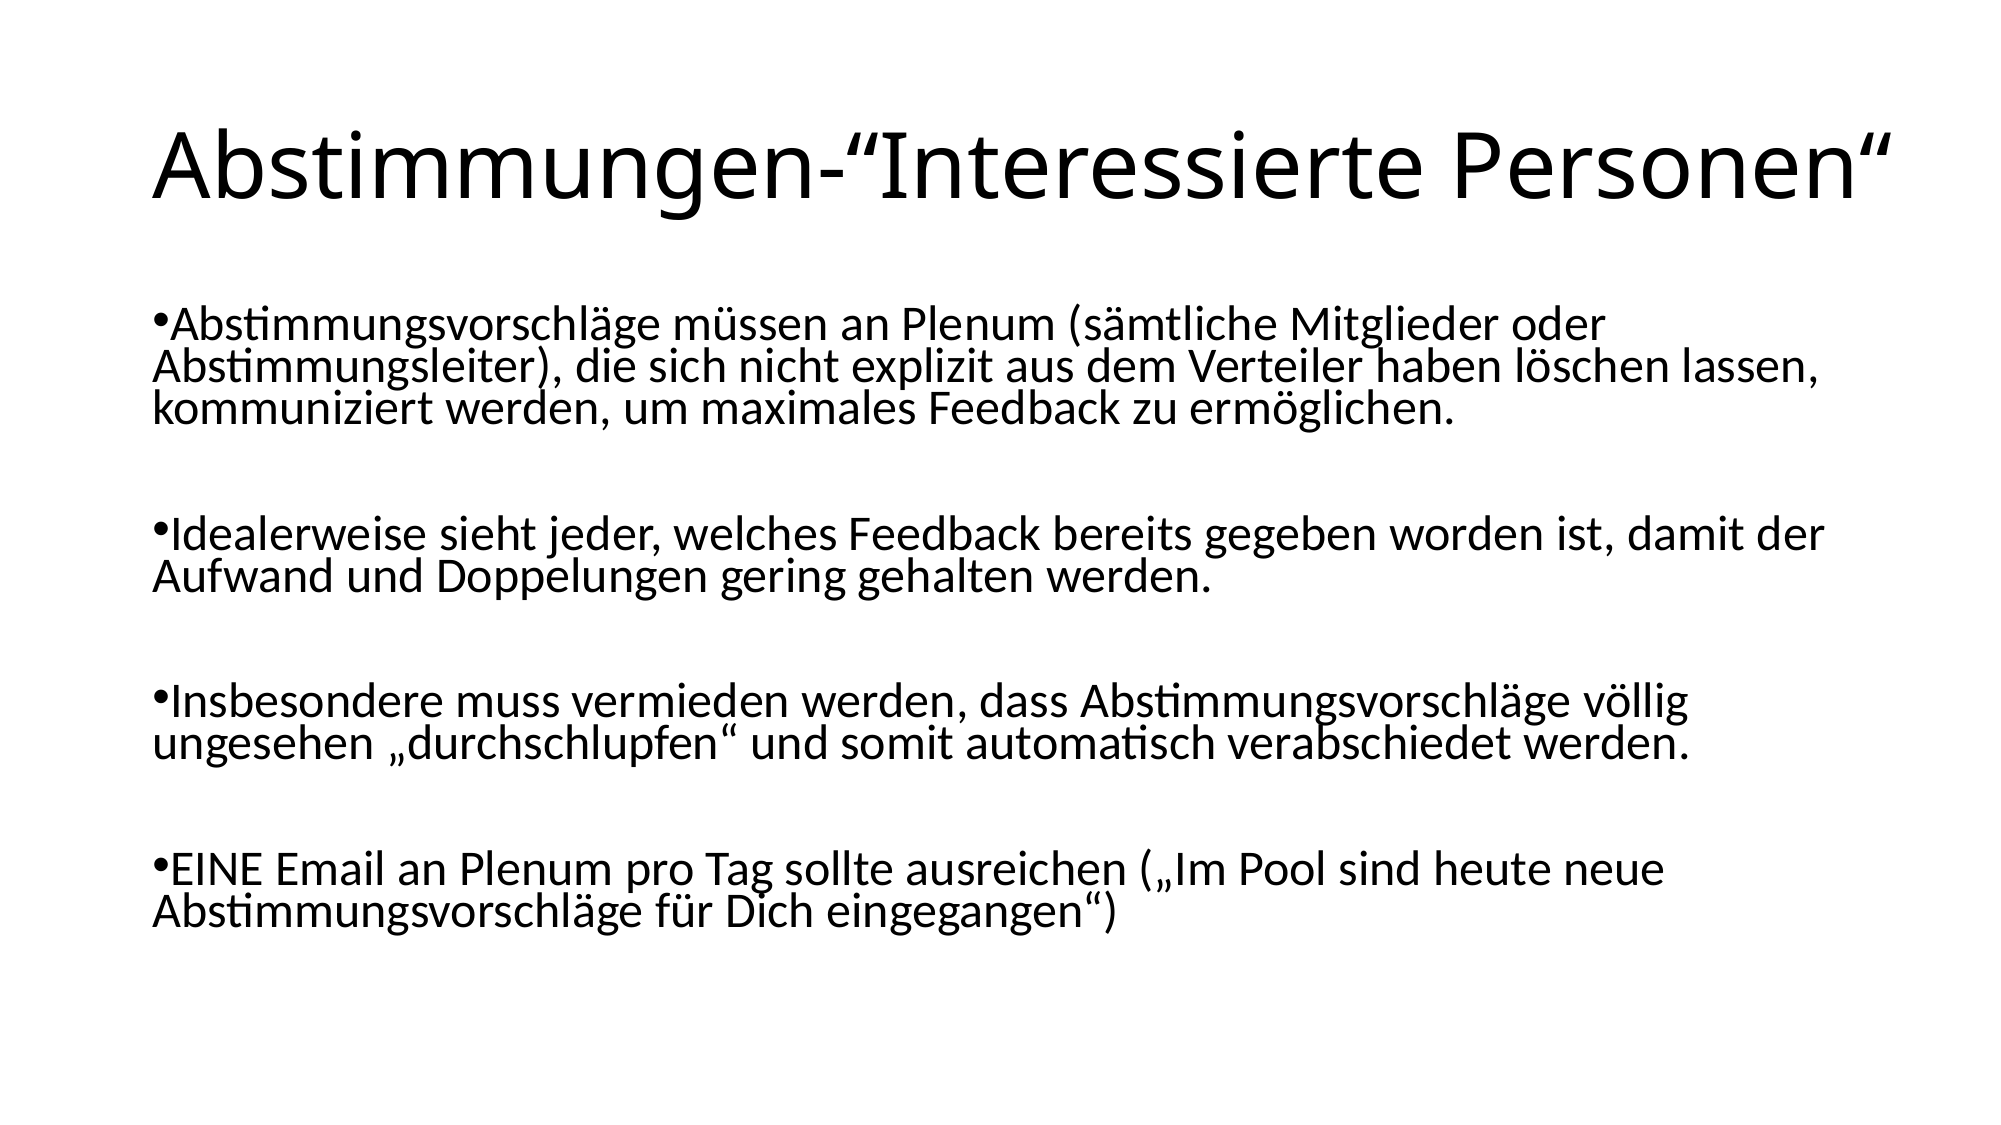

# Abstimmungen-“Interessierte Personen“
Abstimmungsvorschläge müssen an Plenum (sämtliche Mitglieder oder Abstimmungsleiter), die sich nicht explizit aus dem Verteiler haben löschen lassen, kommuniziert werden, um maximales Feedback zu ermöglichen.
Idealerweise sieht jeder, welches Feedback bereits gegeben worden ist, damit der Aufwand und Doppelungen gering gehalten werden.
Insbesondere muss vermieden werden, dass Abstimmungsvorschläge völlig ungesehen „durchschlupfen“ und somit automatisch verabschiedet werden.
EINE Email an Plenum pro Tag sollte ausreichen („Im Pool sind heute neue Abstimmungsvorschläge für Dich eingegangen“)